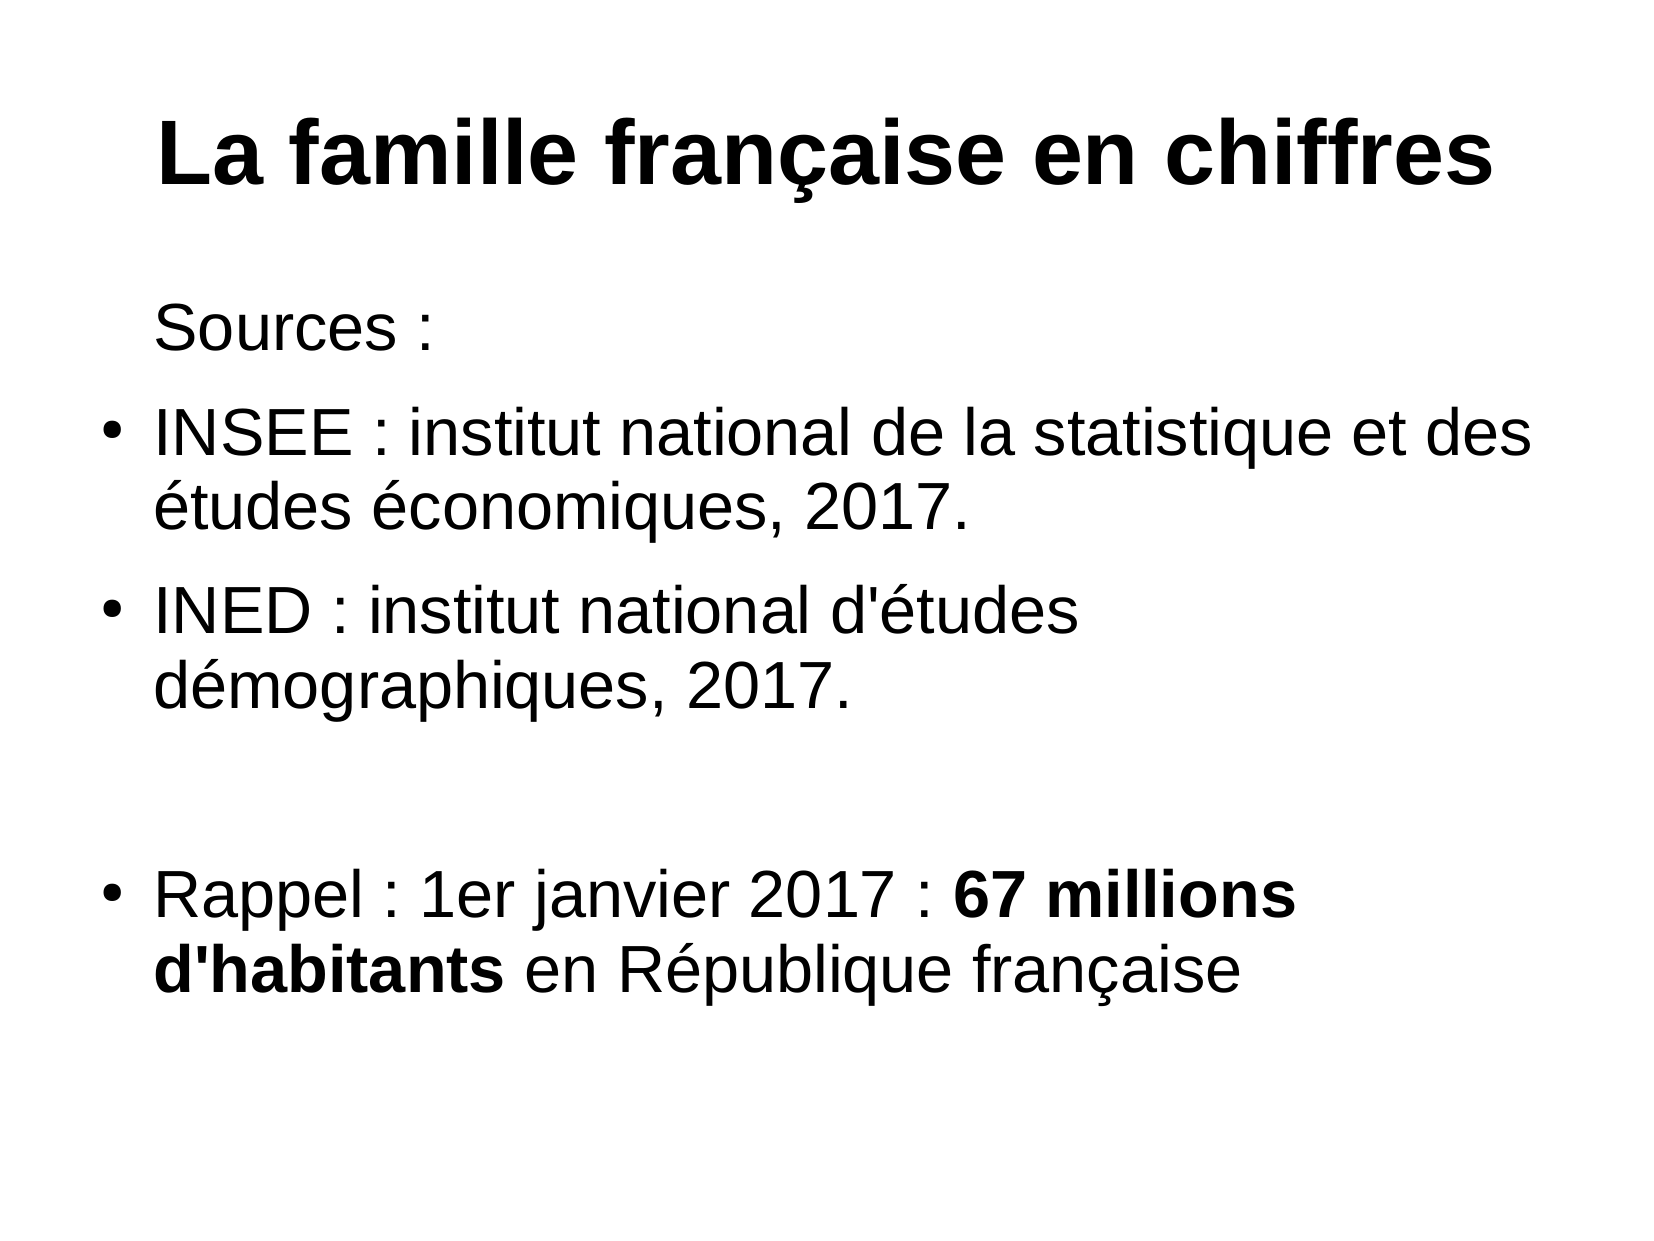

# La famille française en chiffres
Sources :
INSEE : institut national de la statistique et des études économiques, 2017.
INED : institut national d'études démographiques, 2017.
Rappel : 1er janvier 2017 : 67 millions d'habitants en République française